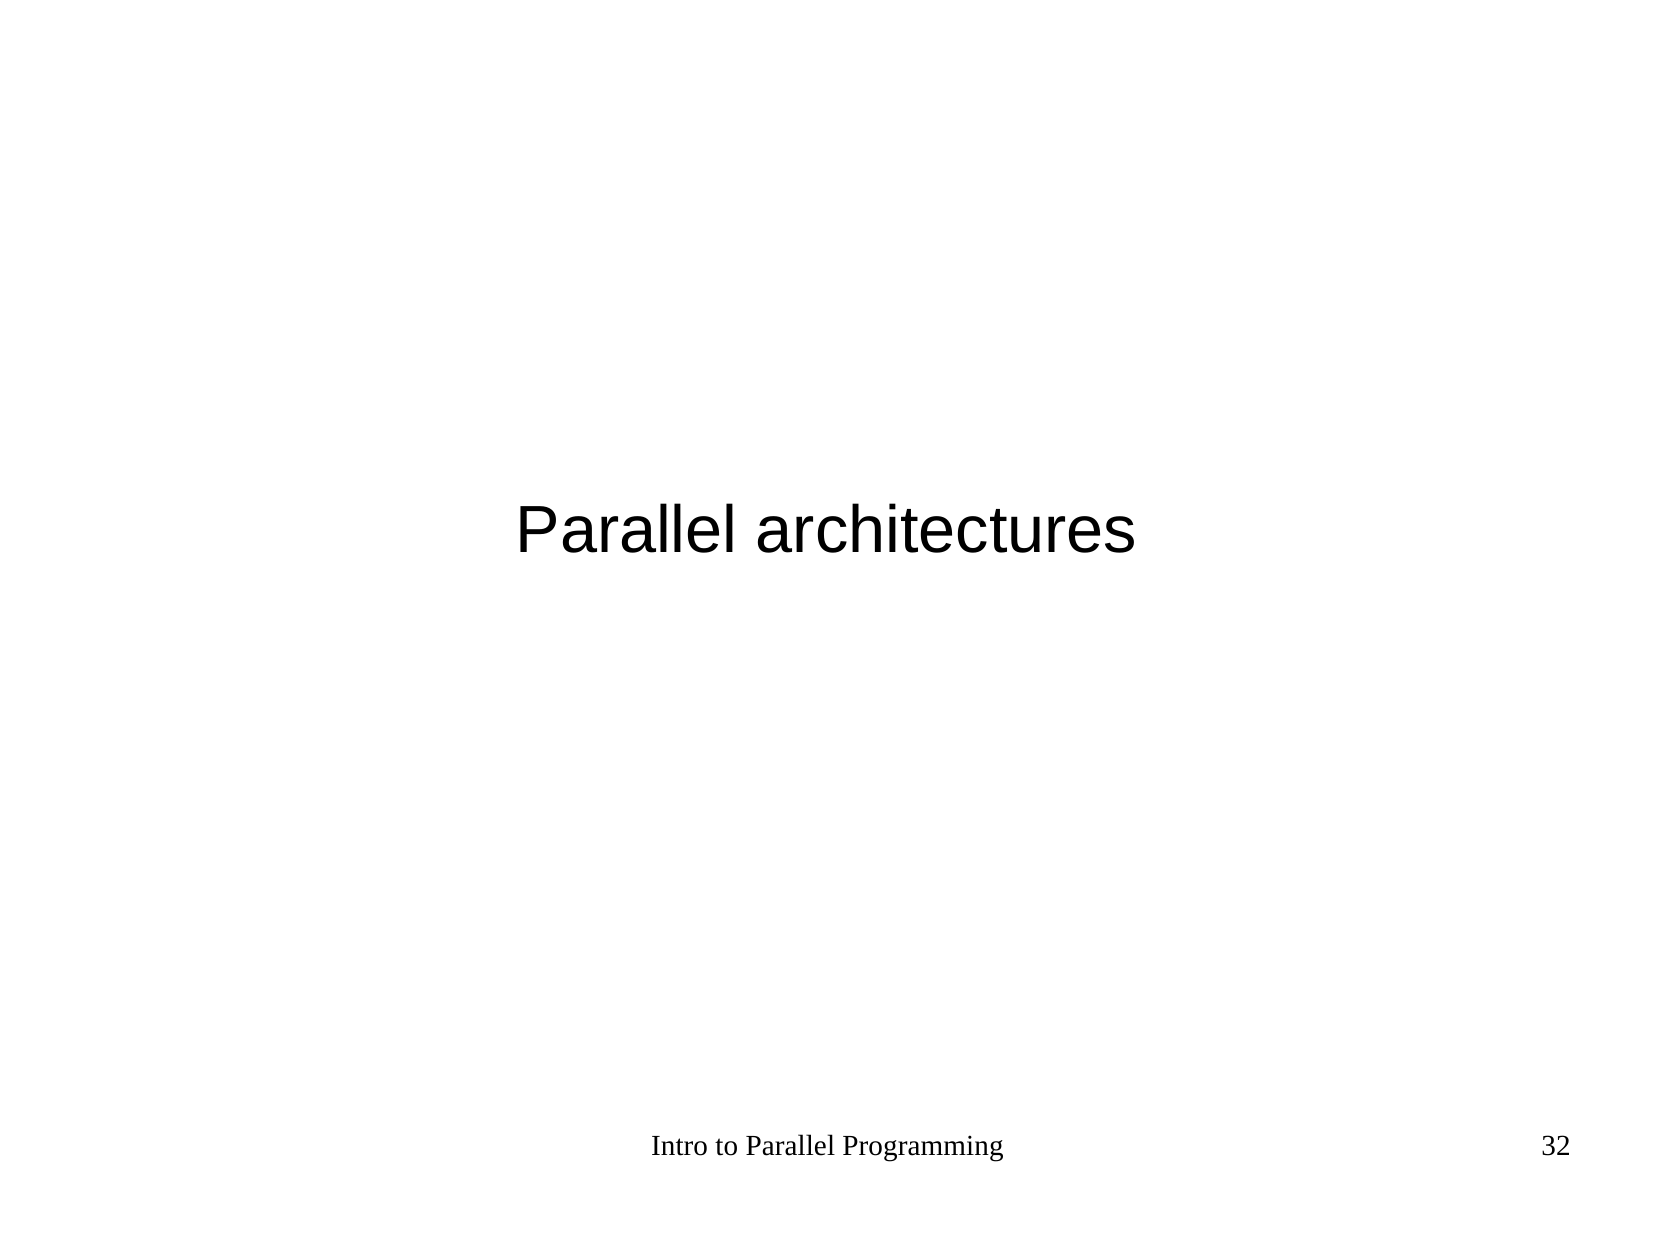

# Parallel architectures
Intro to Parallel Programming
32